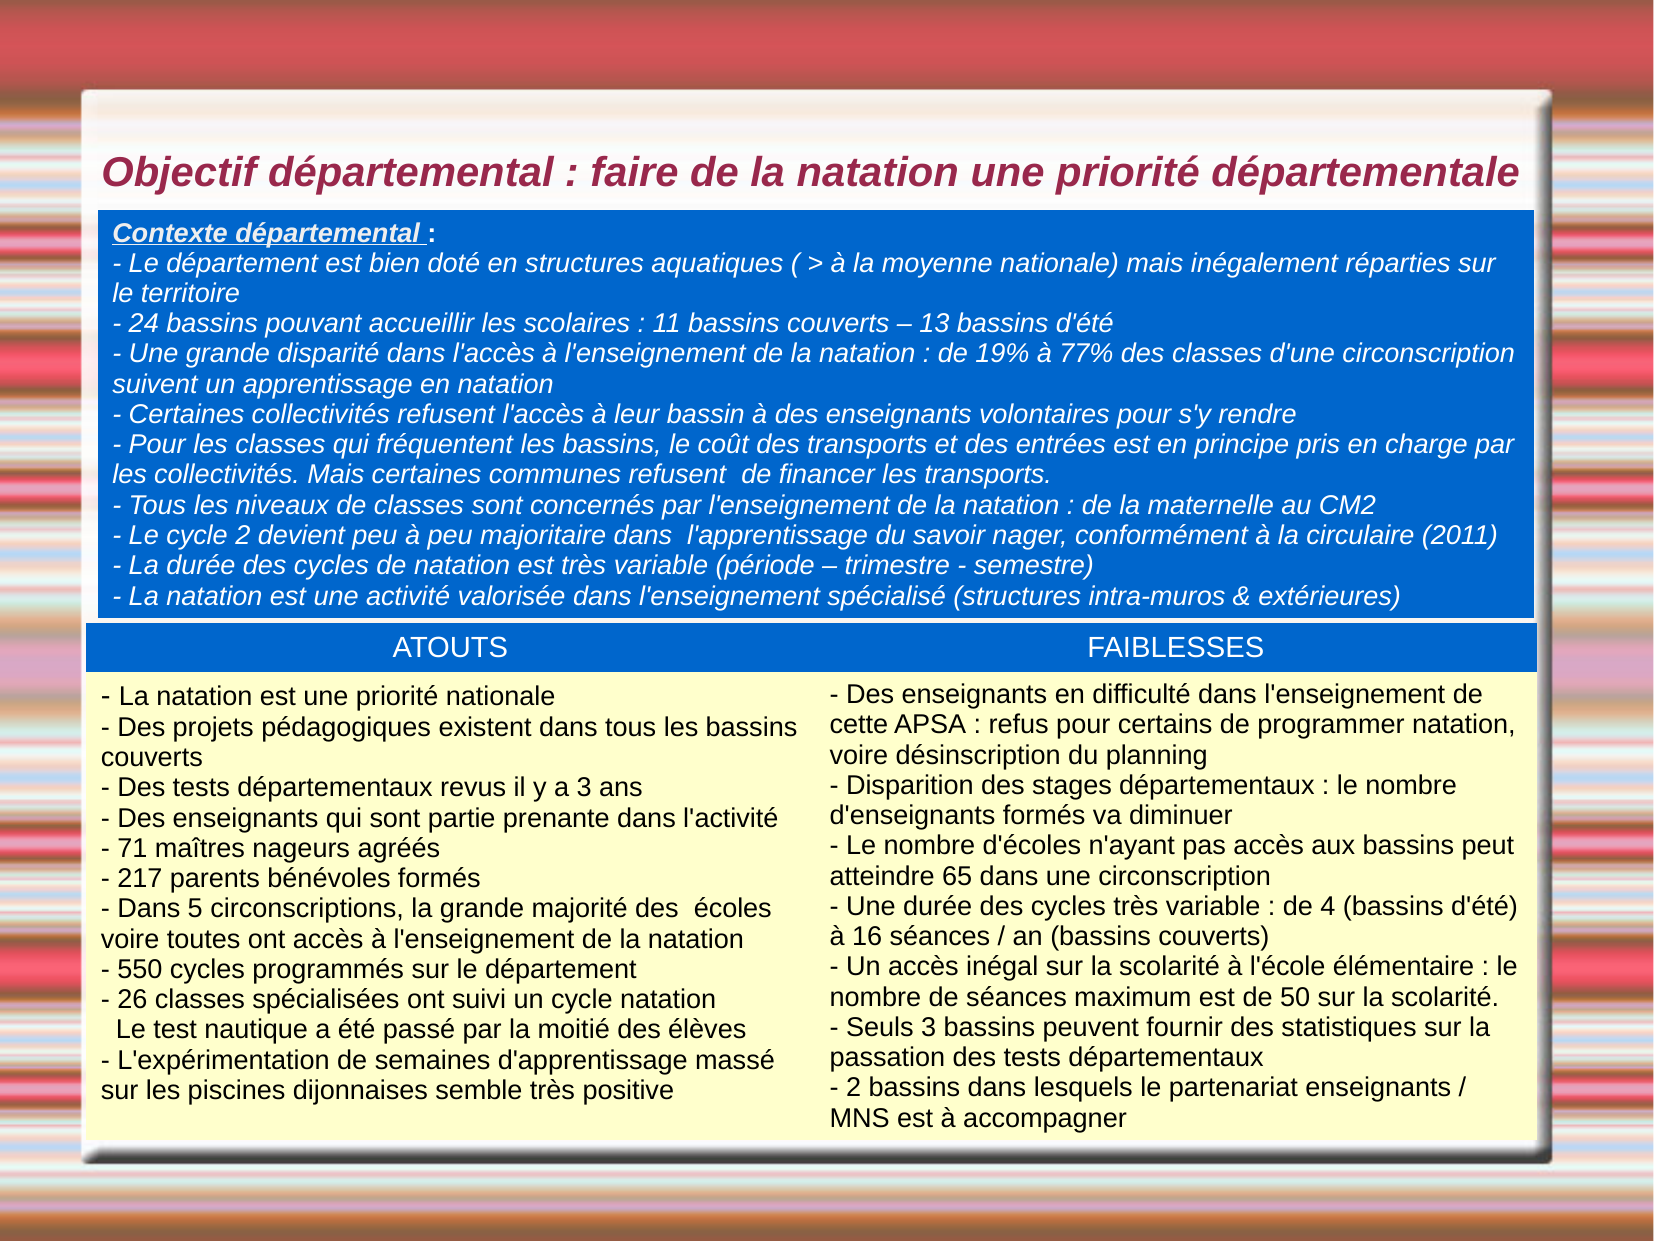

# Objectif départemental : faire de la natation une priorité départementale
| Contexte départemental : - Le département est bien doté en structures aquatiques ( > à la moyenne nationale) mais inégalement réparties sur le territoire - 24 bassins pouvant accueillir les scolaires : 11 bassins couverts – 13 bassins d'été - Une grande disparité dans l'accès à l'enseignement de la natation : de 19% à 77% des classes d'une circonscription suivent un apprentissage en natation - Certaines collectivités refusent l'accès à leur bassin à des enseignants volontaires pour s'y rendre - Pour les classes qui fréquentent les bassins, le coût des transports et des entrées est en principe pris en charge par les collectivités. Mais certaines communes refusent de financer les transports. - Tous les niveaux de classes sont concernés par l'enseignement de la natation : de la maternelle au CM2 - Le cycle 2 devient peu à peu majoritaire dans l'apprentissage du savoir nager, conformément à la circulaire (2011) - La durée des cycles de natation est très variable (période – trimestre - semestre) - La natation est une activité valorisée dans l'enseignement spécialisé (structures intra-muros & extérieures) |
| --- |
| ATOUTS | FAIBLESSES |
| --- | --- |
| - La natation est une priorité nationale - Des projets pédagogiques existent dans tous les bassins couverts - Des tests départementaux revus il y a 3 ans - Des enseignants qui sont partie prenante dans l'activité - 71 maîtres nageurs agréés - 217 parents bénévoles formés - Dans 5 circonscriptions, la grande majorité des écoles voire toutes ont accès à l'enseignement de la natation - 550 cycles programmés sur le département - 26 classes spécialisées ont suivi un cycle natation Le test nautique a été passé par la moitié des élèves - L'expérimentation de semaines d'apprentissage massé sur les piscines dijonnaises semble très positive | - Des enseignants en difficulté dans l'enseignement de cette APSA : refus pour certains de programmer natation, voire désinscription du planning - Disparition des stages départementaux : le nombre d'enseignants formés va diminuer - Le nombre d'écoles n'ayant pas accès aux bassins peut atteindre 65 dans une circonscription - Une durée des cycles très variable : de 4 (bassins d'été) à 16 séances / an (bassins couverts) - Un accès inégal sur la scolarité à l'école élémentaire : le nombre de séances maximum est de 50 sur la scolarité. - Seuls 3 bassins peuvent fournir des statistiques sur la passation des tests départementaux - 2 bassins dans lesquels le partenariat enseignants / MNS est à accompagner |